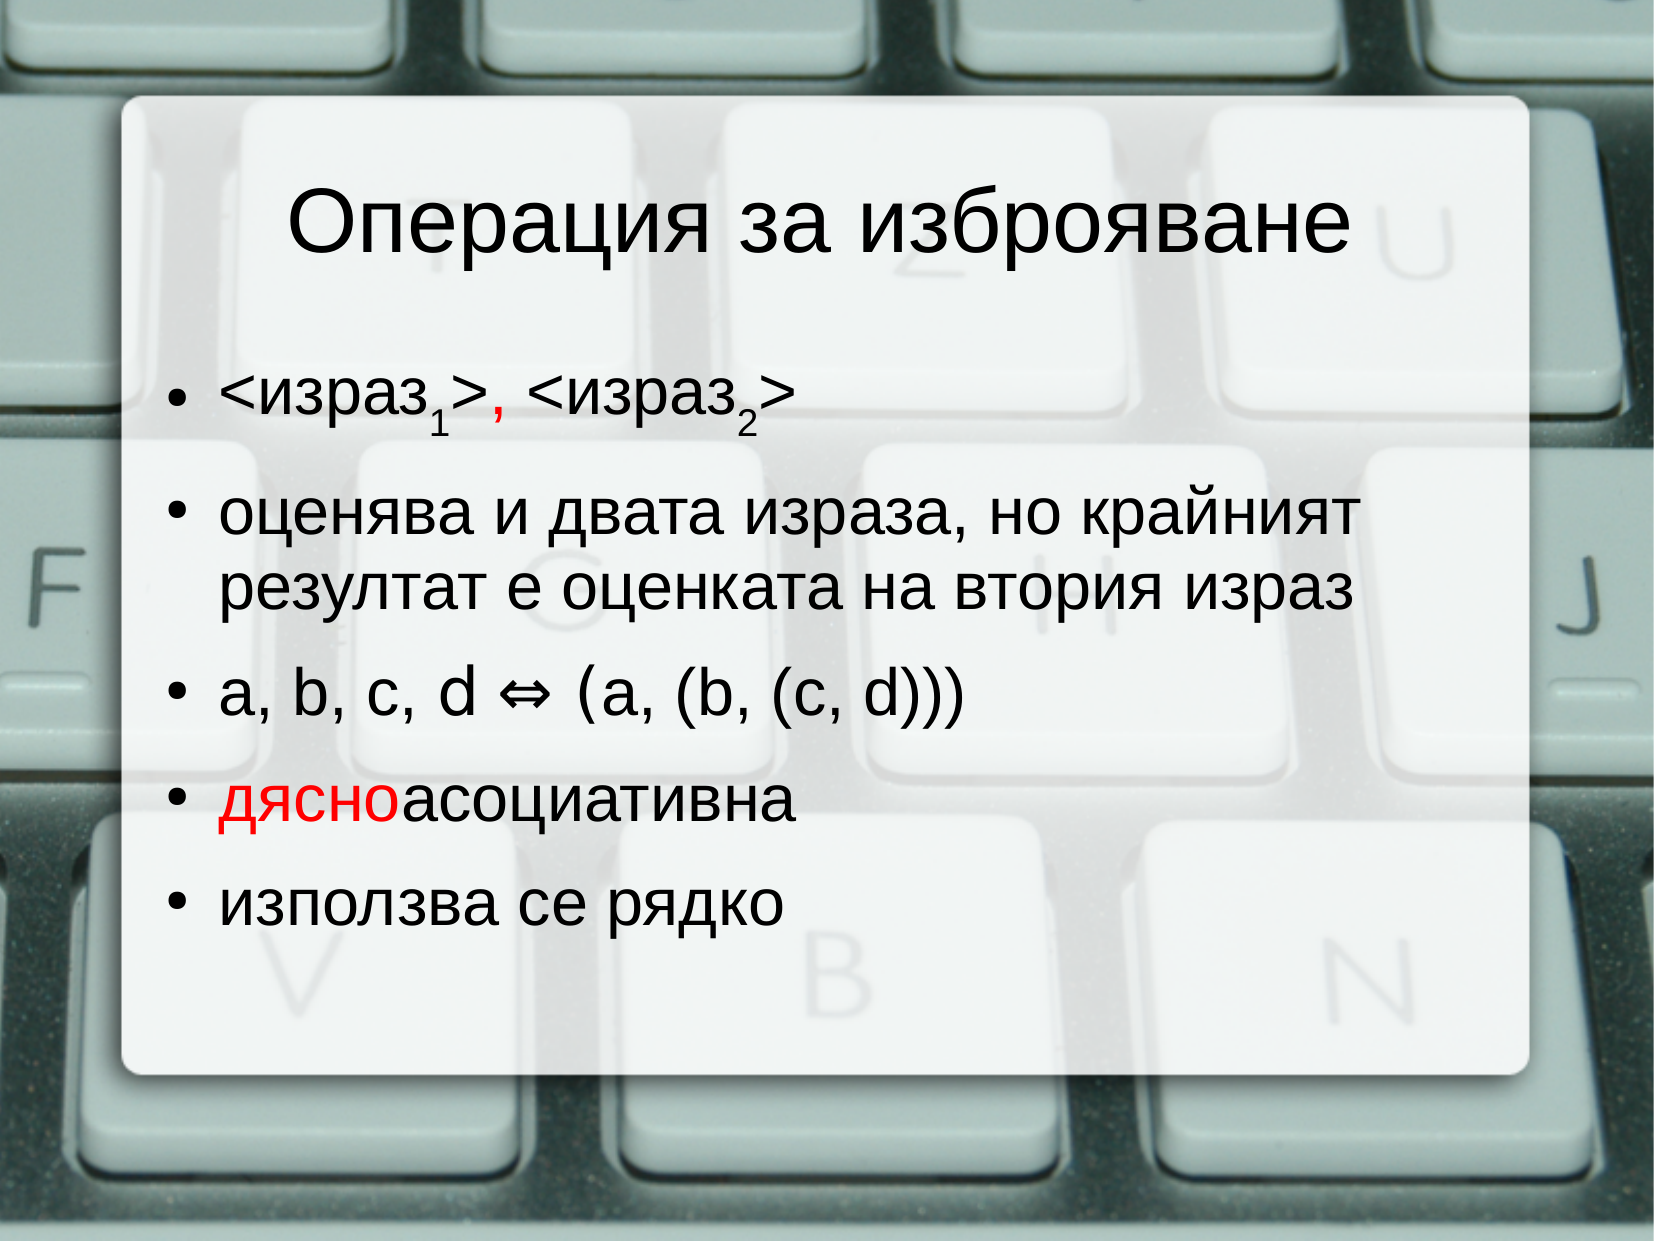

# Операция за изброяване
<израз1>, <израз2>
оценява и двата израза, но крайният резултат е оценката на втория израз
a, b, c, d ⇔ (a, (b, (c, d)))
дясноасоциативна
използва се рядко